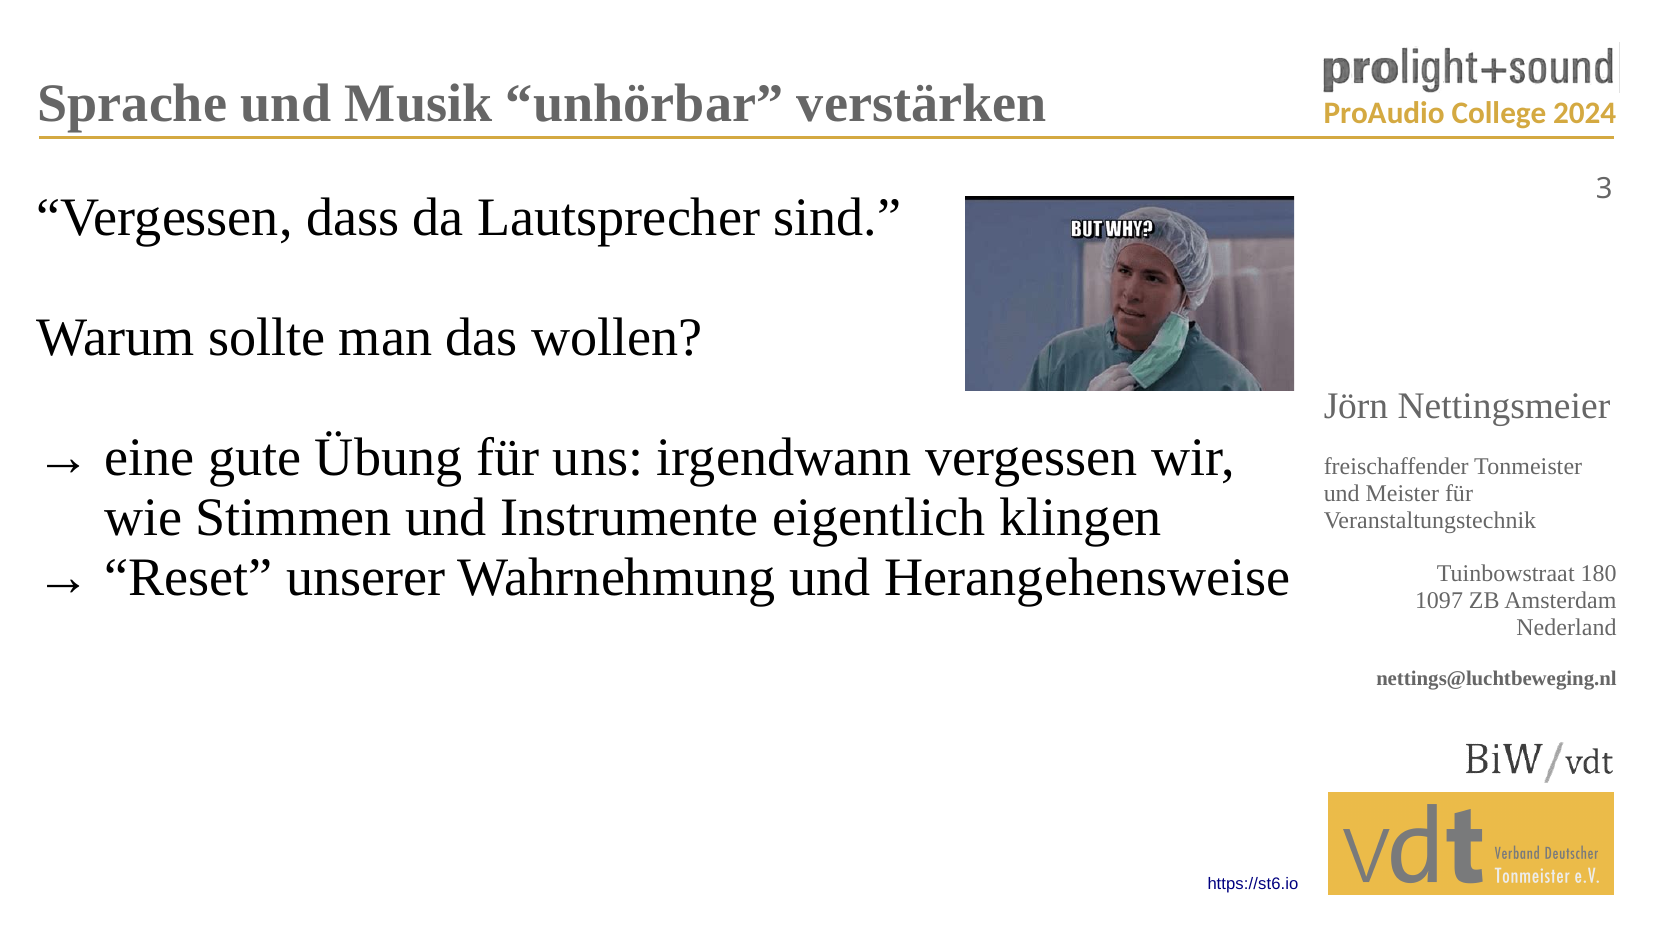

# Sprache und Musik “unhörbar” verstärken
3
“Vergessen, dass da Lautsprecher sind.”
Warum sollte man das wollen?
→ eine gute Übung für uns: irgendwann vergessen wir,
 wie Stimmen und Instrumente eigentlich klingen
→ “Reset” unserer Wahrnehmung und Herangehensweise
https://st6.io